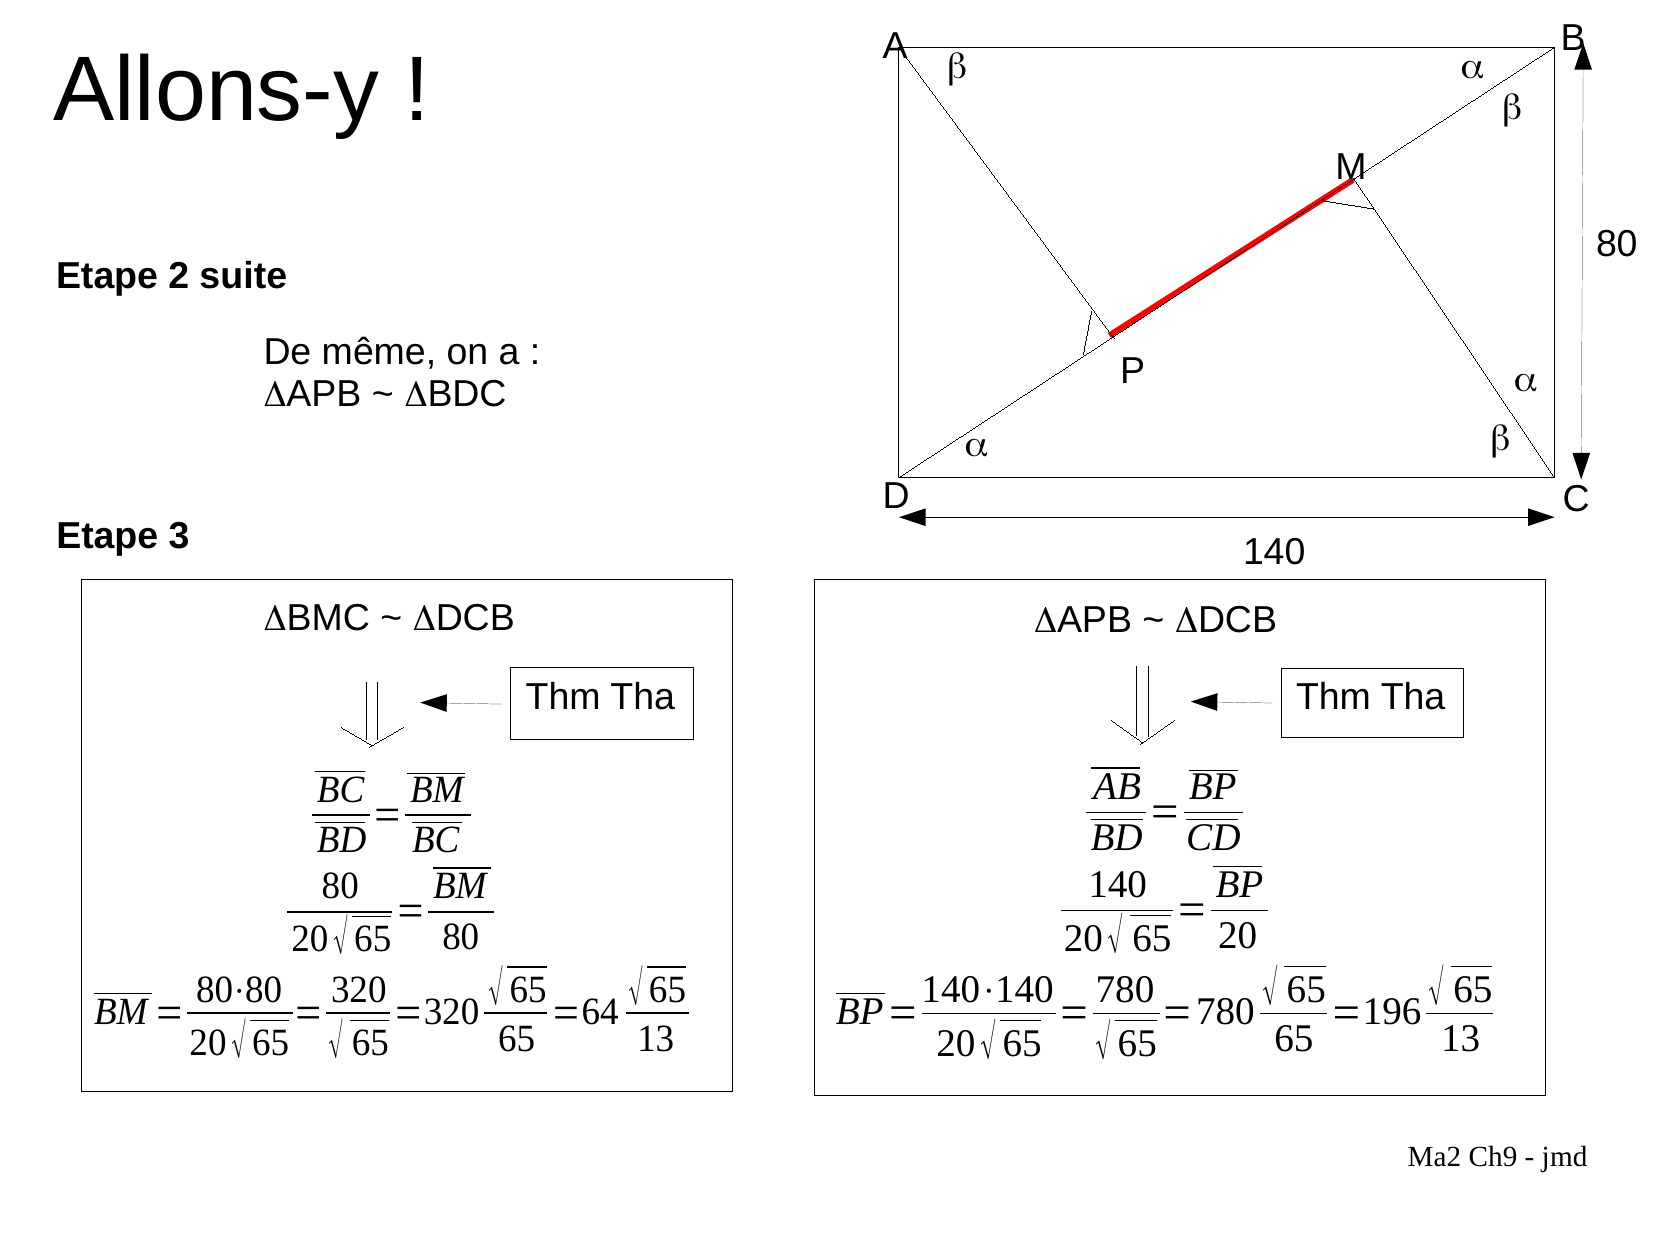

B
A
M
80
P
D
C
140
b
a
b
a
b
a
# Allons-y !
Etape 2 suite
De même, on a :
DAPB ~ DBDC
Etape 3
DBMC ~ DDCB
Thm Tha
DAPB ~ DDCB
Thm Tha